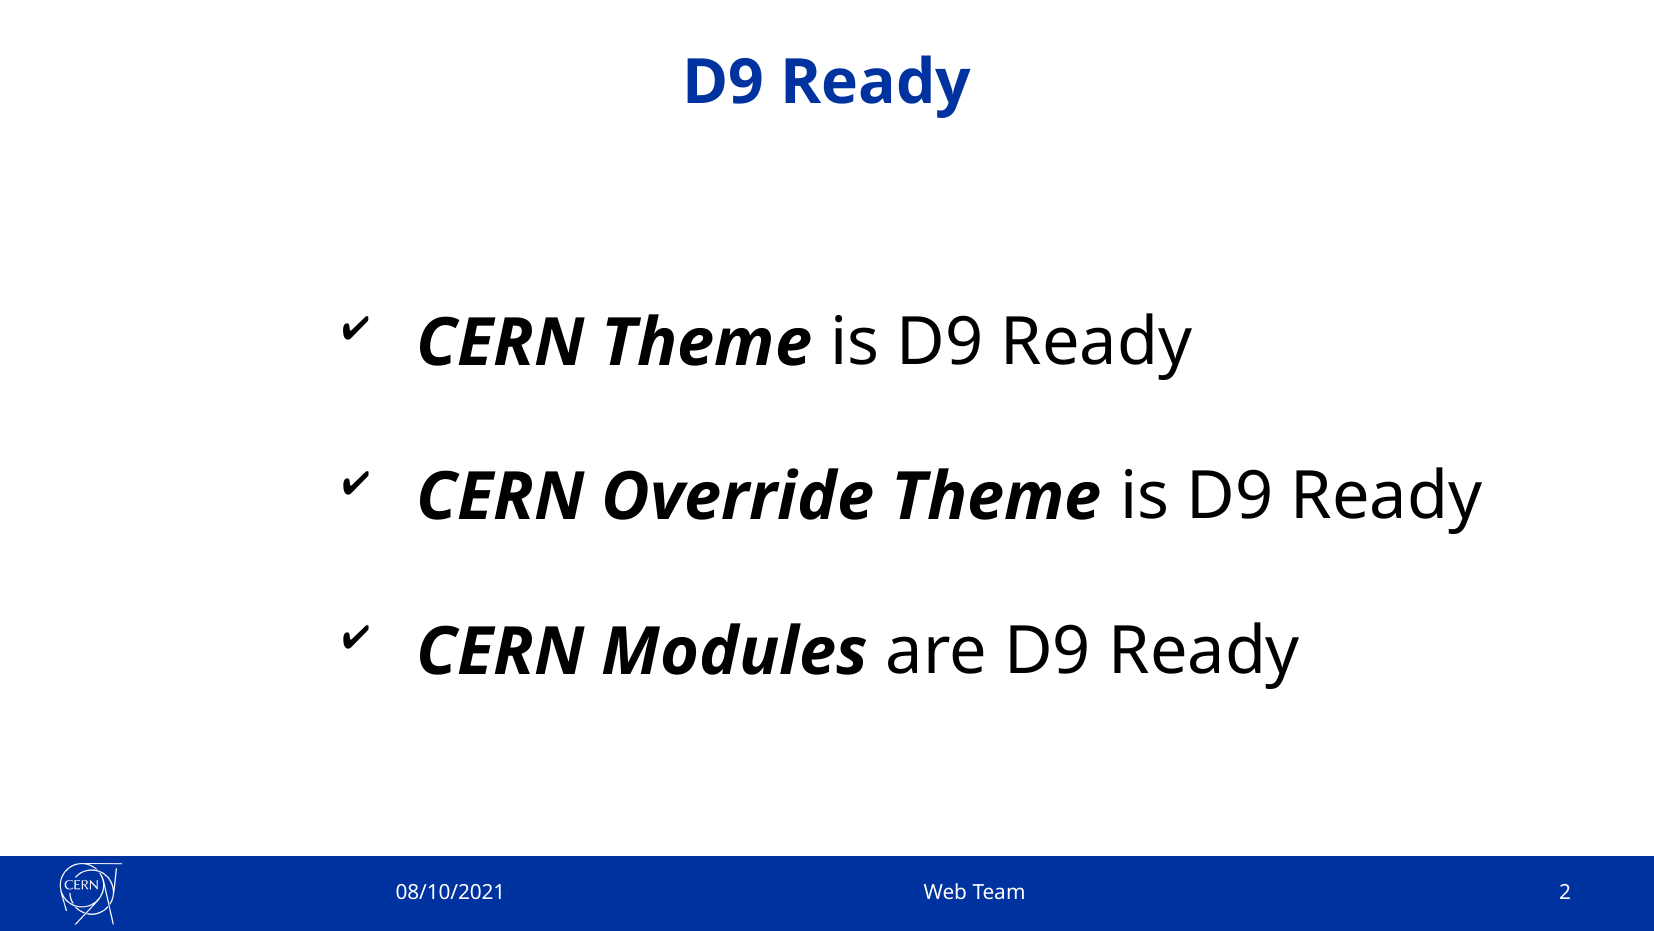

# D9 Ready
 CERN Theme is D9 Ready
 	CERN Override Theme is D9 Ready
 	CERN Modules are D9 Ready
Presenter | Presentation Title
2